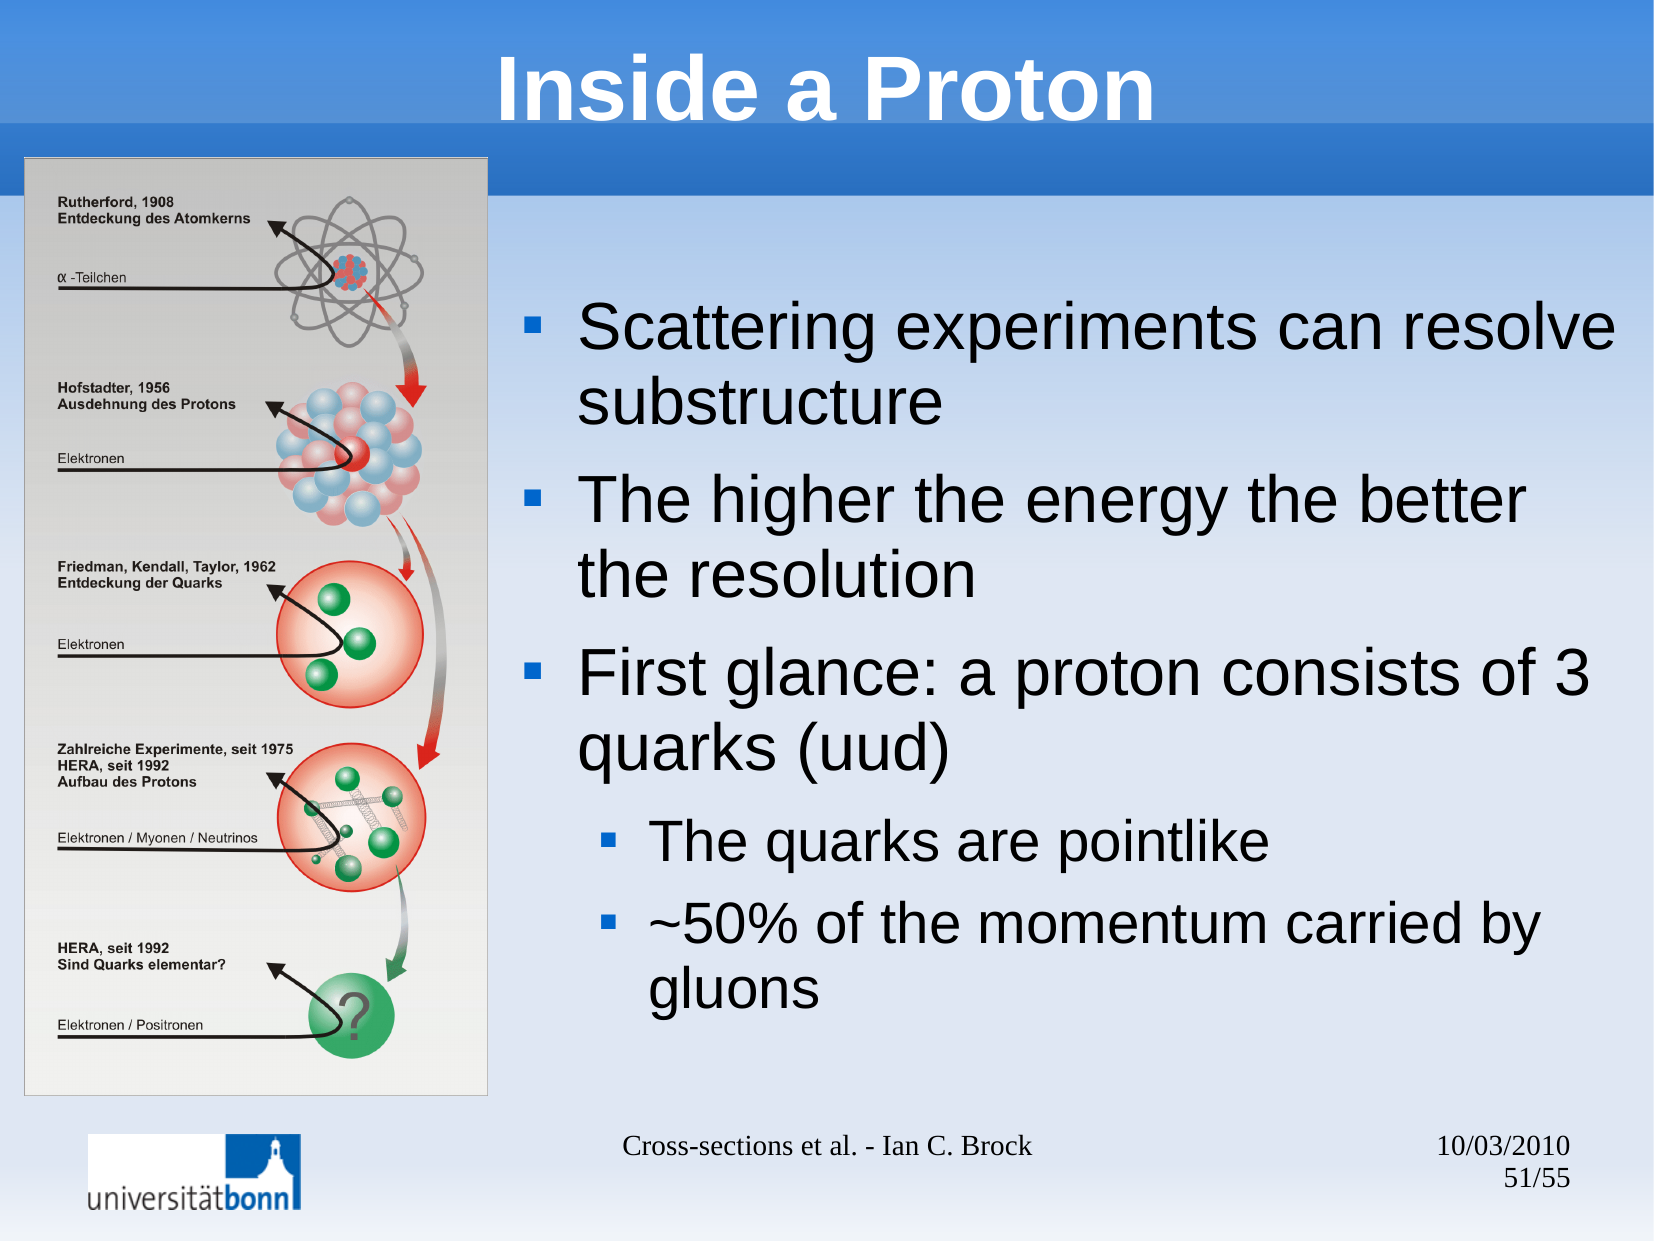

# Inside a Proton
Scattering experiments can resolve substructure
The higher the energy the better the resolution
First glance: a proton consists of 3 quarks (uud)
The quarks are pointlike
~50% of the momentum carried by gluons
Cross-sections et al. - Ian C. Brock
51